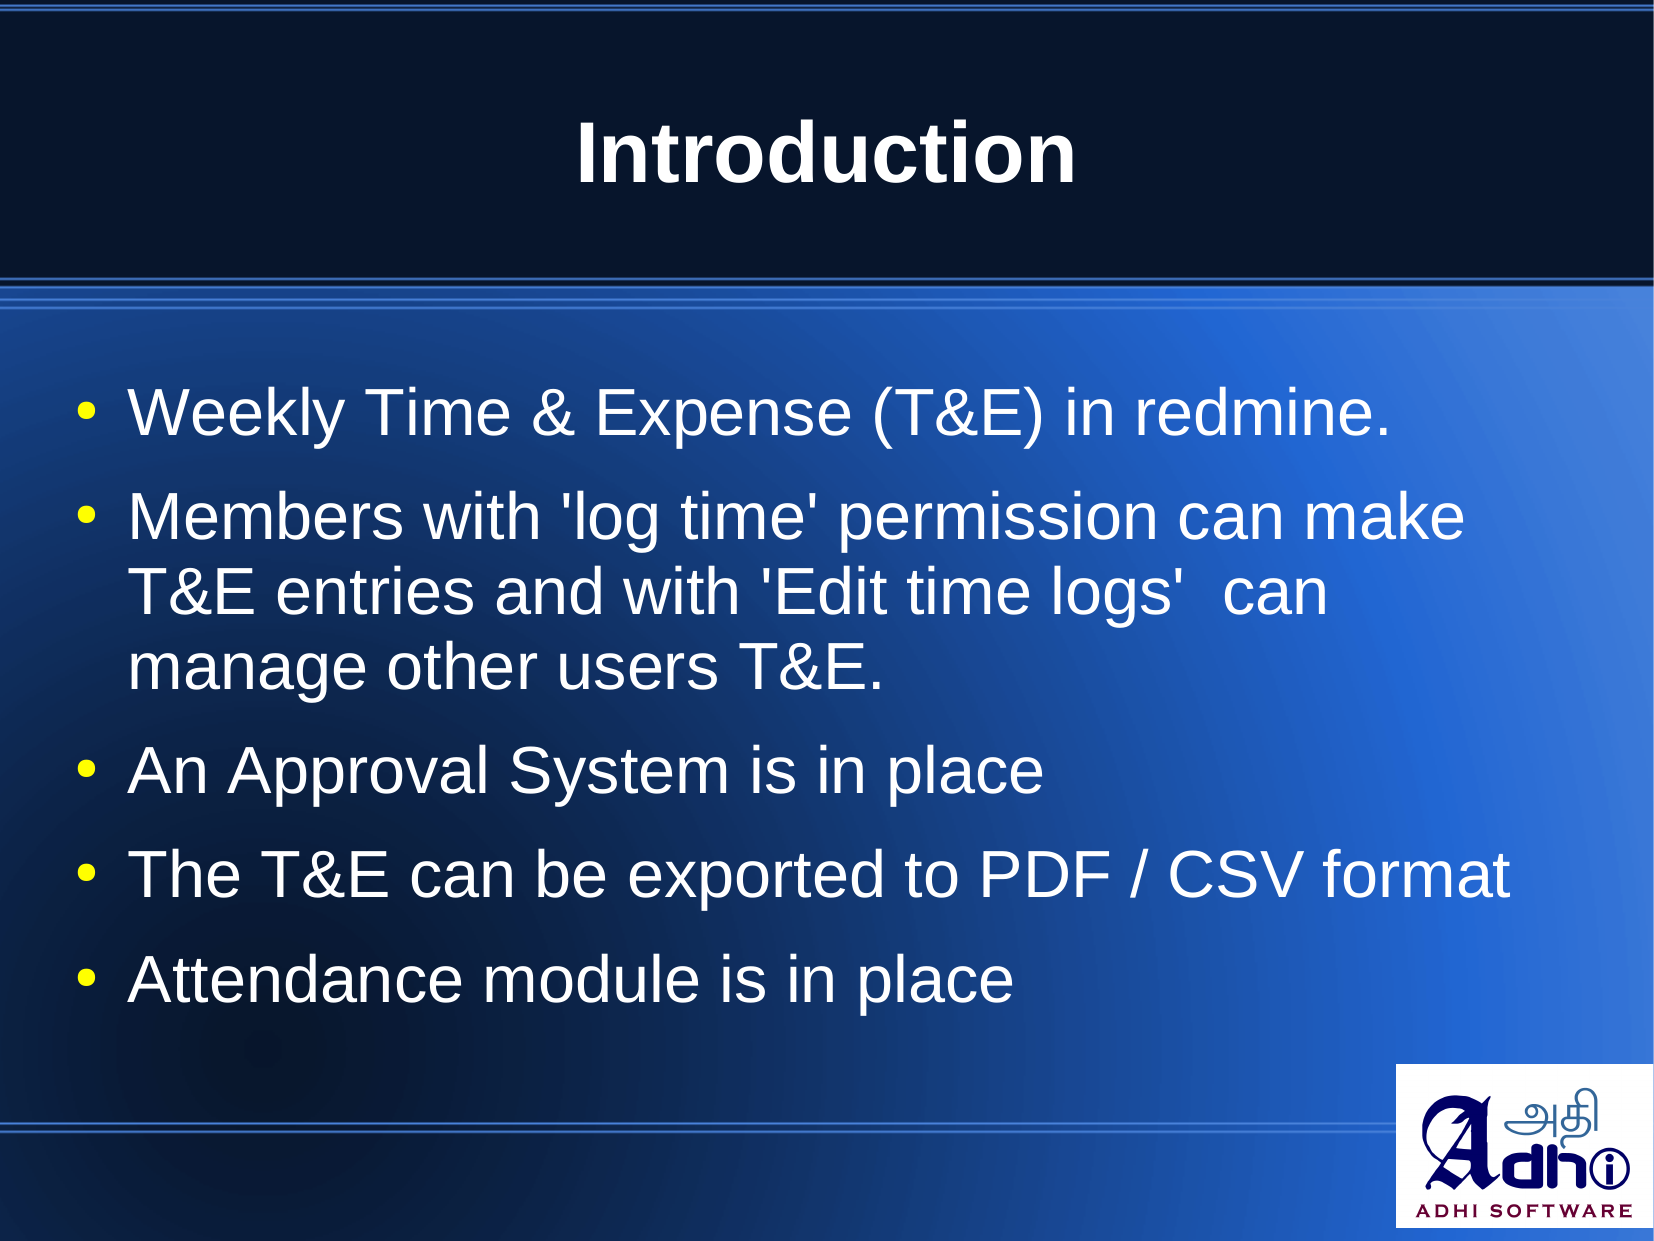

# Introduction
Weekly Time & Expense (T&E) in redmine.
Members with 'log time' permission can make T&E entries and with 'Edit time logs' can manage other users T&E.
An Approval System is in place
The T&E can be exported to PDF / CSV format
Attendance module is in place